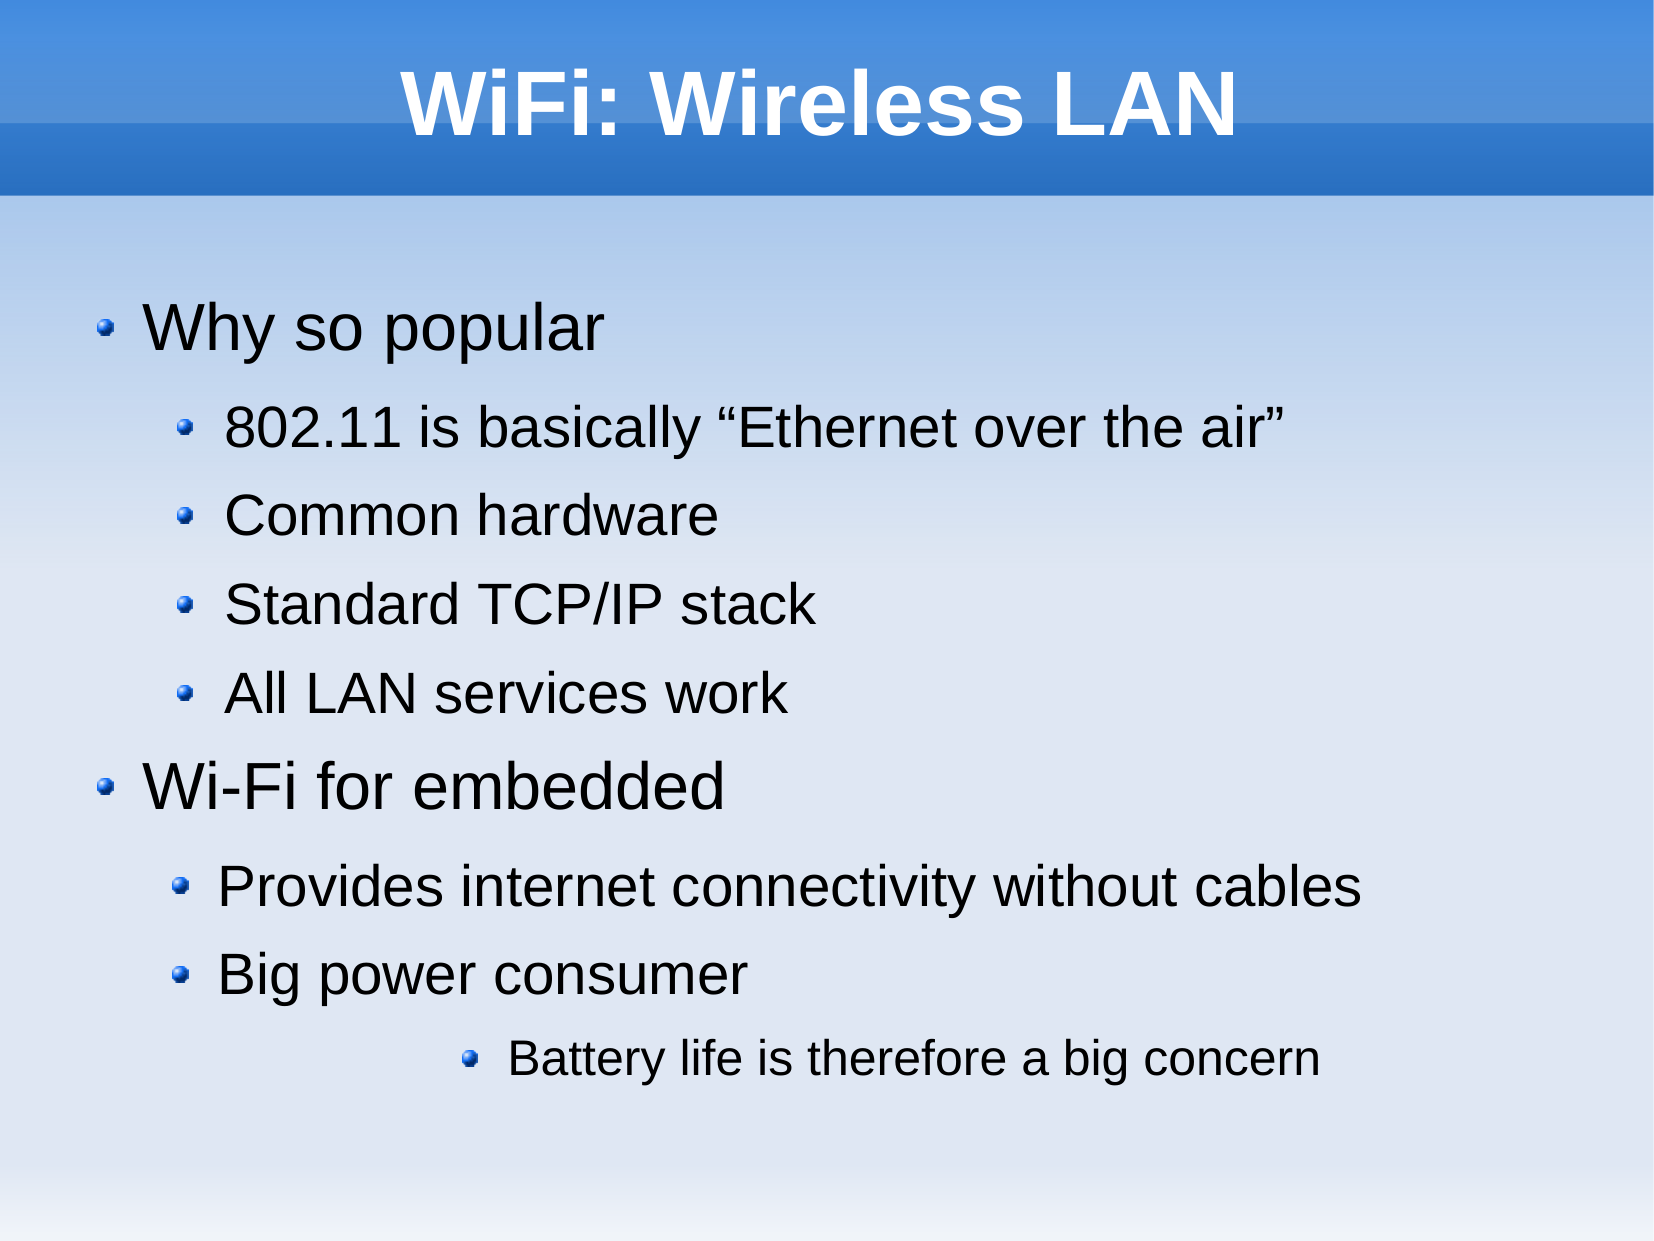

# WiFi: Wireless LAN
Why so popular
802.11 is basically “Ethernet over the air”
Common hardware
Standard TCP/IP stack
All LAN services work
Wi-Fi for embedded
Provides internet connectivity without cables
Big power consumer
Battery life is therefore a big concern